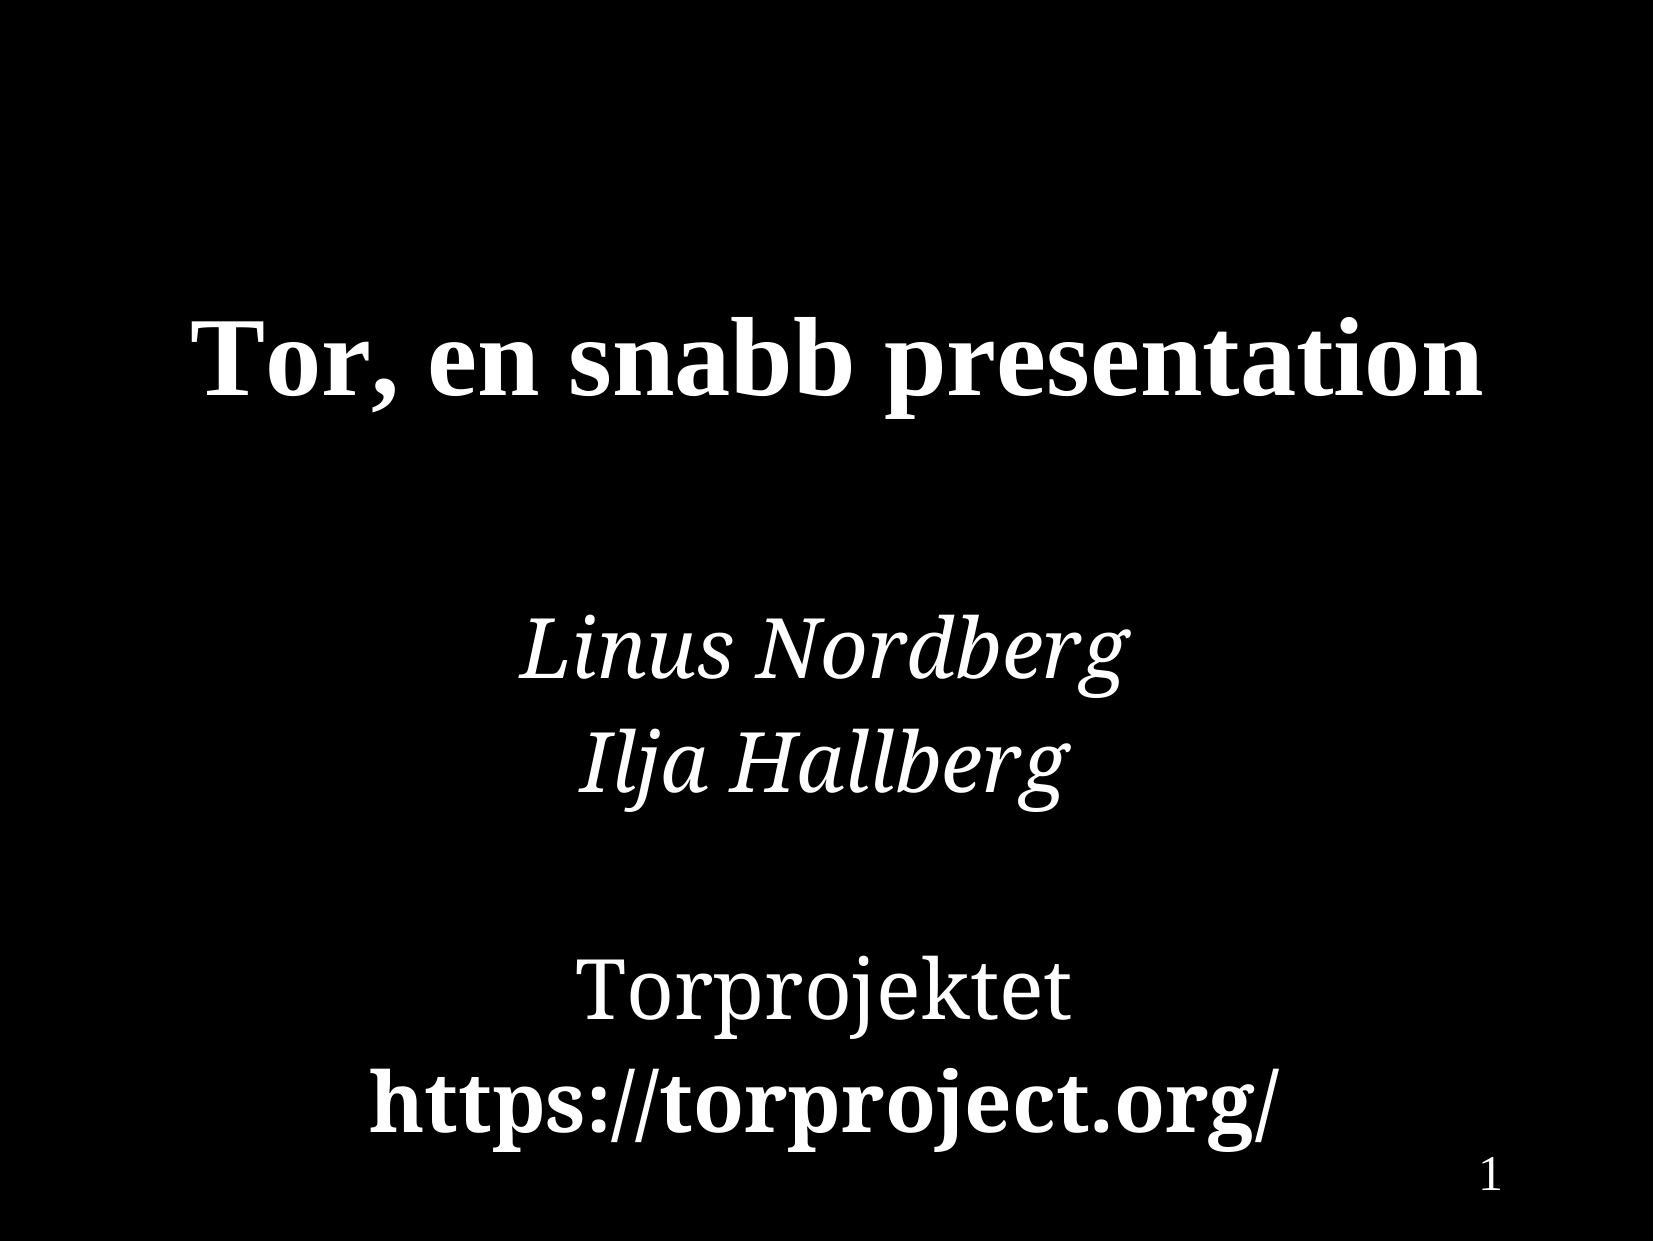

# Tor, en snabb presentation
Linus Nordberg
Ilja Hallberg
Torprojektet
https://torproject.org/